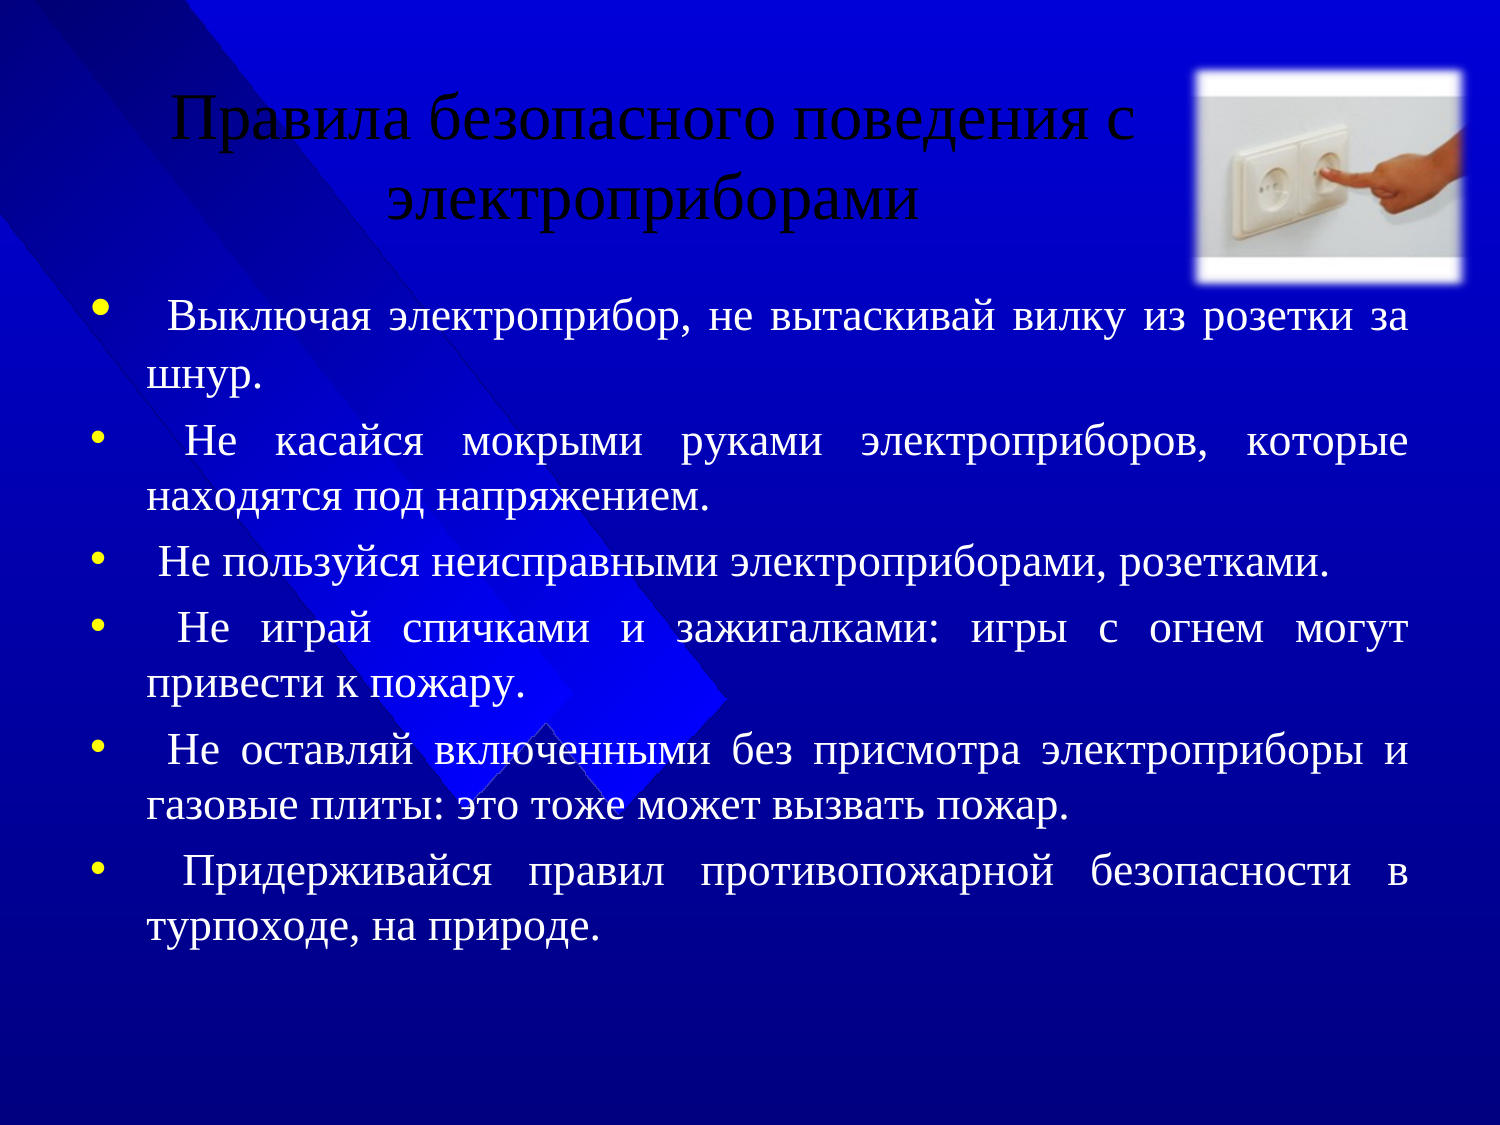

# Правила безопасного поведения с электроприборами
 Выключая электроприбор, не вытаскивай вилку из розетки за шнур.
 Не касайся мокрыми руками электроприборов, которые находятся под напряжением.
 Не пользуйся неисправными электроприборами, розетками.
 Не играй спичками и зажигалками: игры с огнем могут привести к пожару.
 Не оставляй включенными без присмотра электроприборы и газовые плиты: это тоже может вызвать пожар.
 Придерживайся правил противопожарной безопасности в турпоходе, на природе.